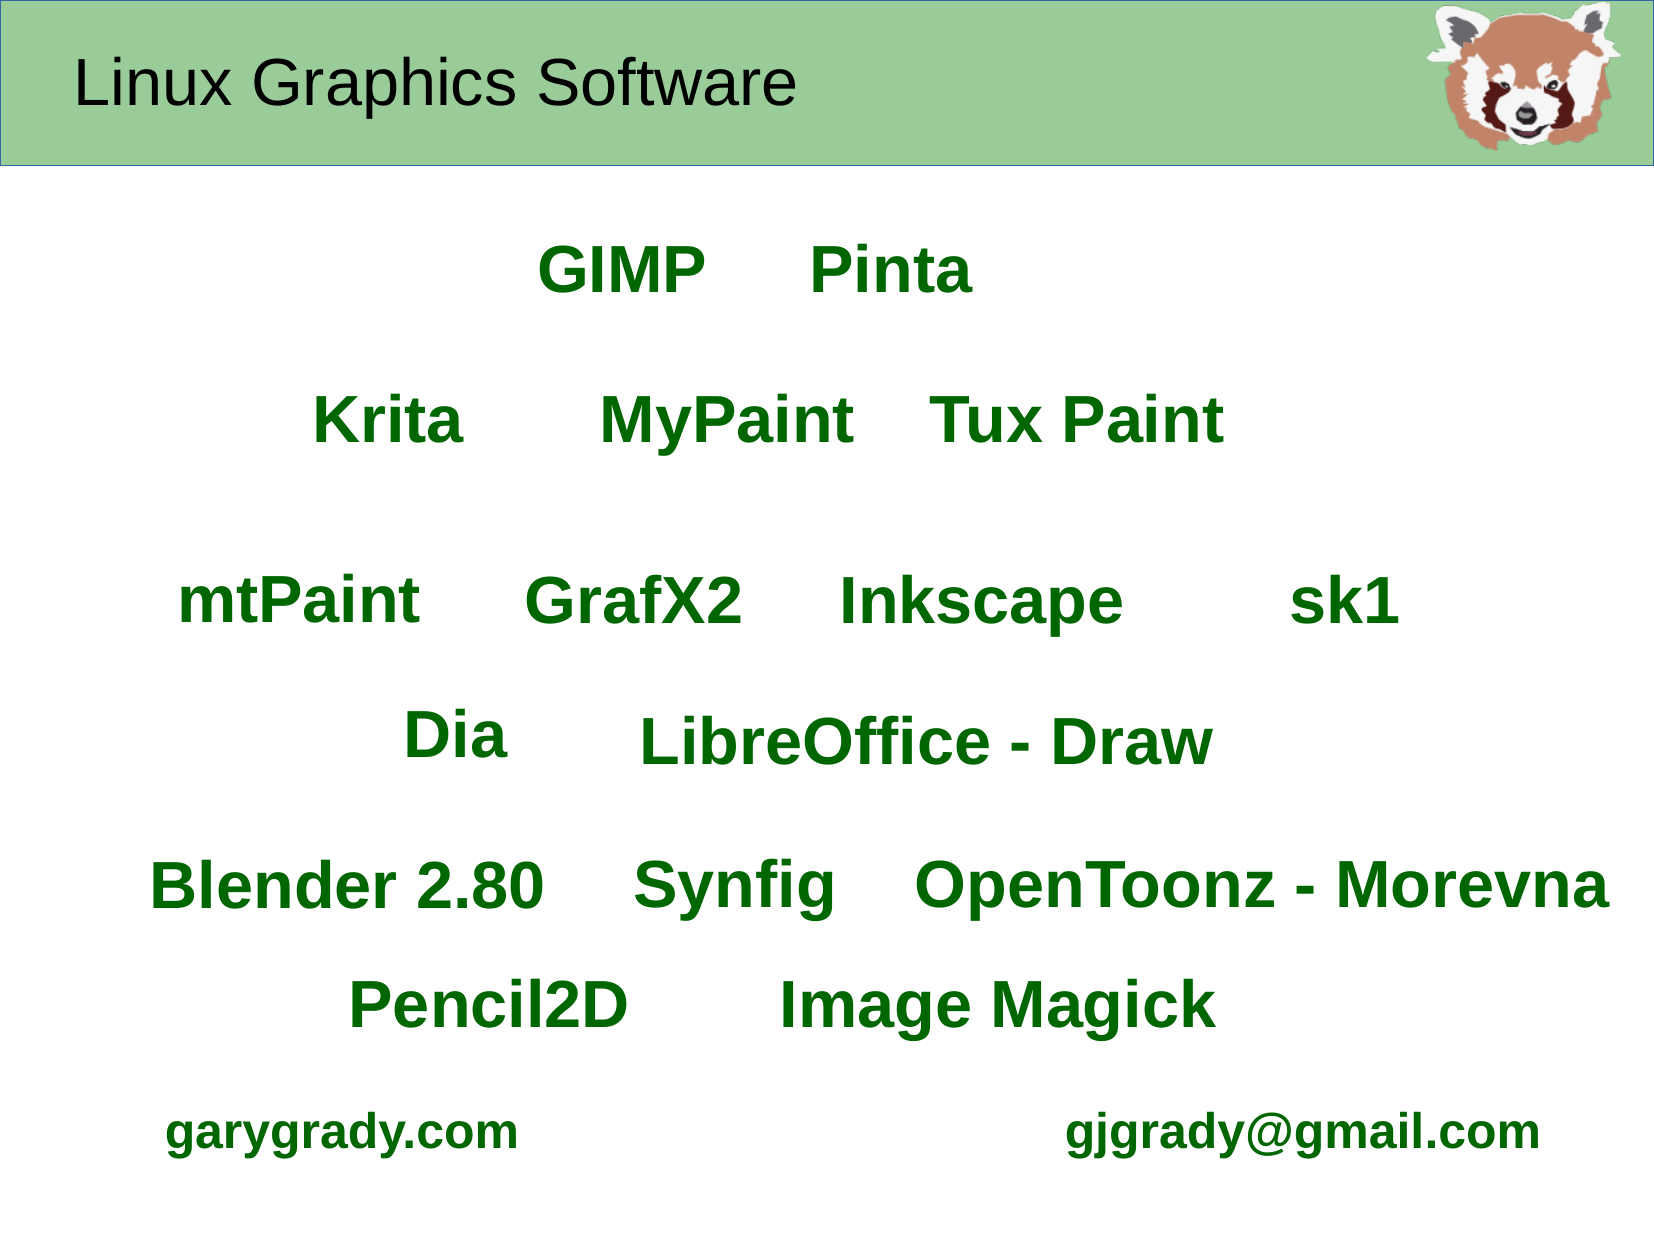

# Linux Graphics Software
GIMP
Pinta
Krita
MyPaint
Tux Paint
mtPaint
GrafX2
Inkscape
sk1
Dia
LibreOffice - Draw
Synfig
OpenToonz - Morevna
Blender 2.80
Pencil2D
Image Magick
garygrady.com
gjgrady@gmail.com